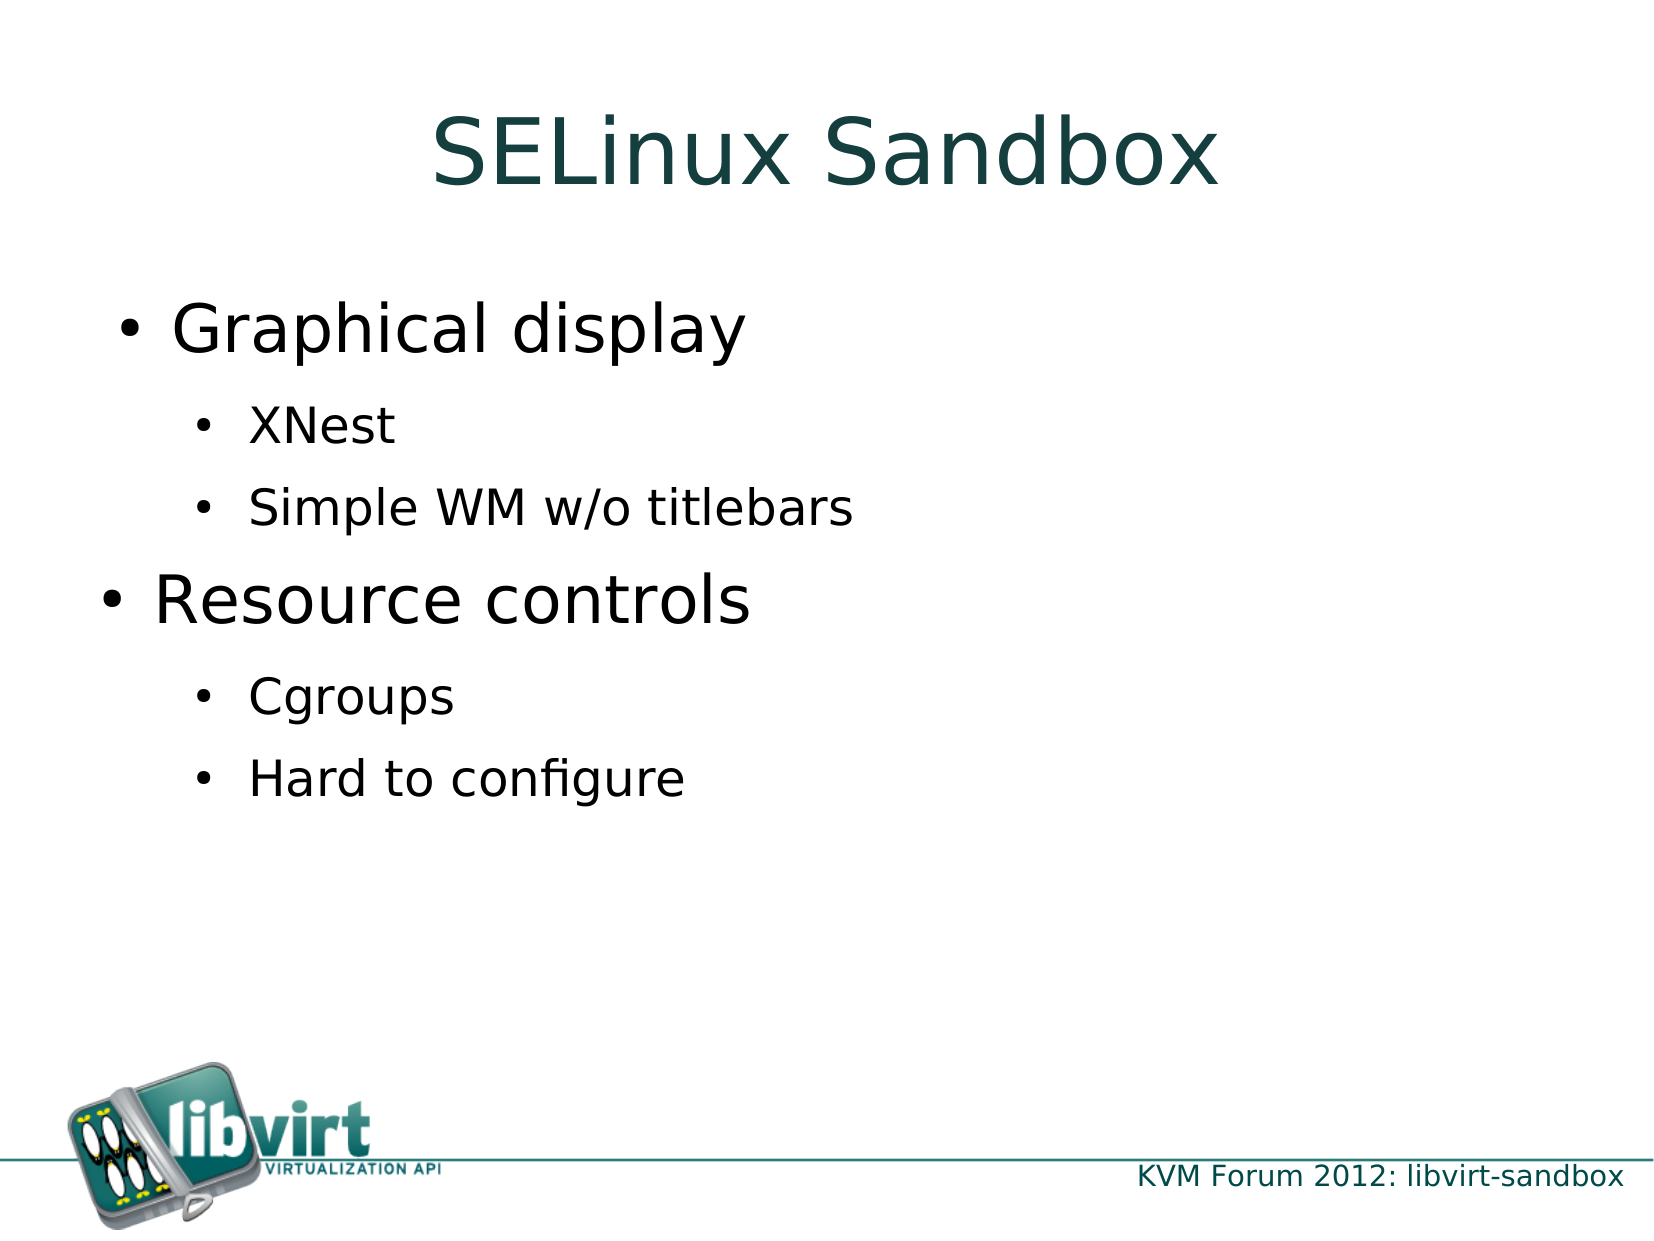

# SELinux Sandbox
Graphical display
XNest
Simple WM w/o titlebars
Resource controls
Cgroups
Hard to configure
KVM Forum 2012: libvirt-sandbox